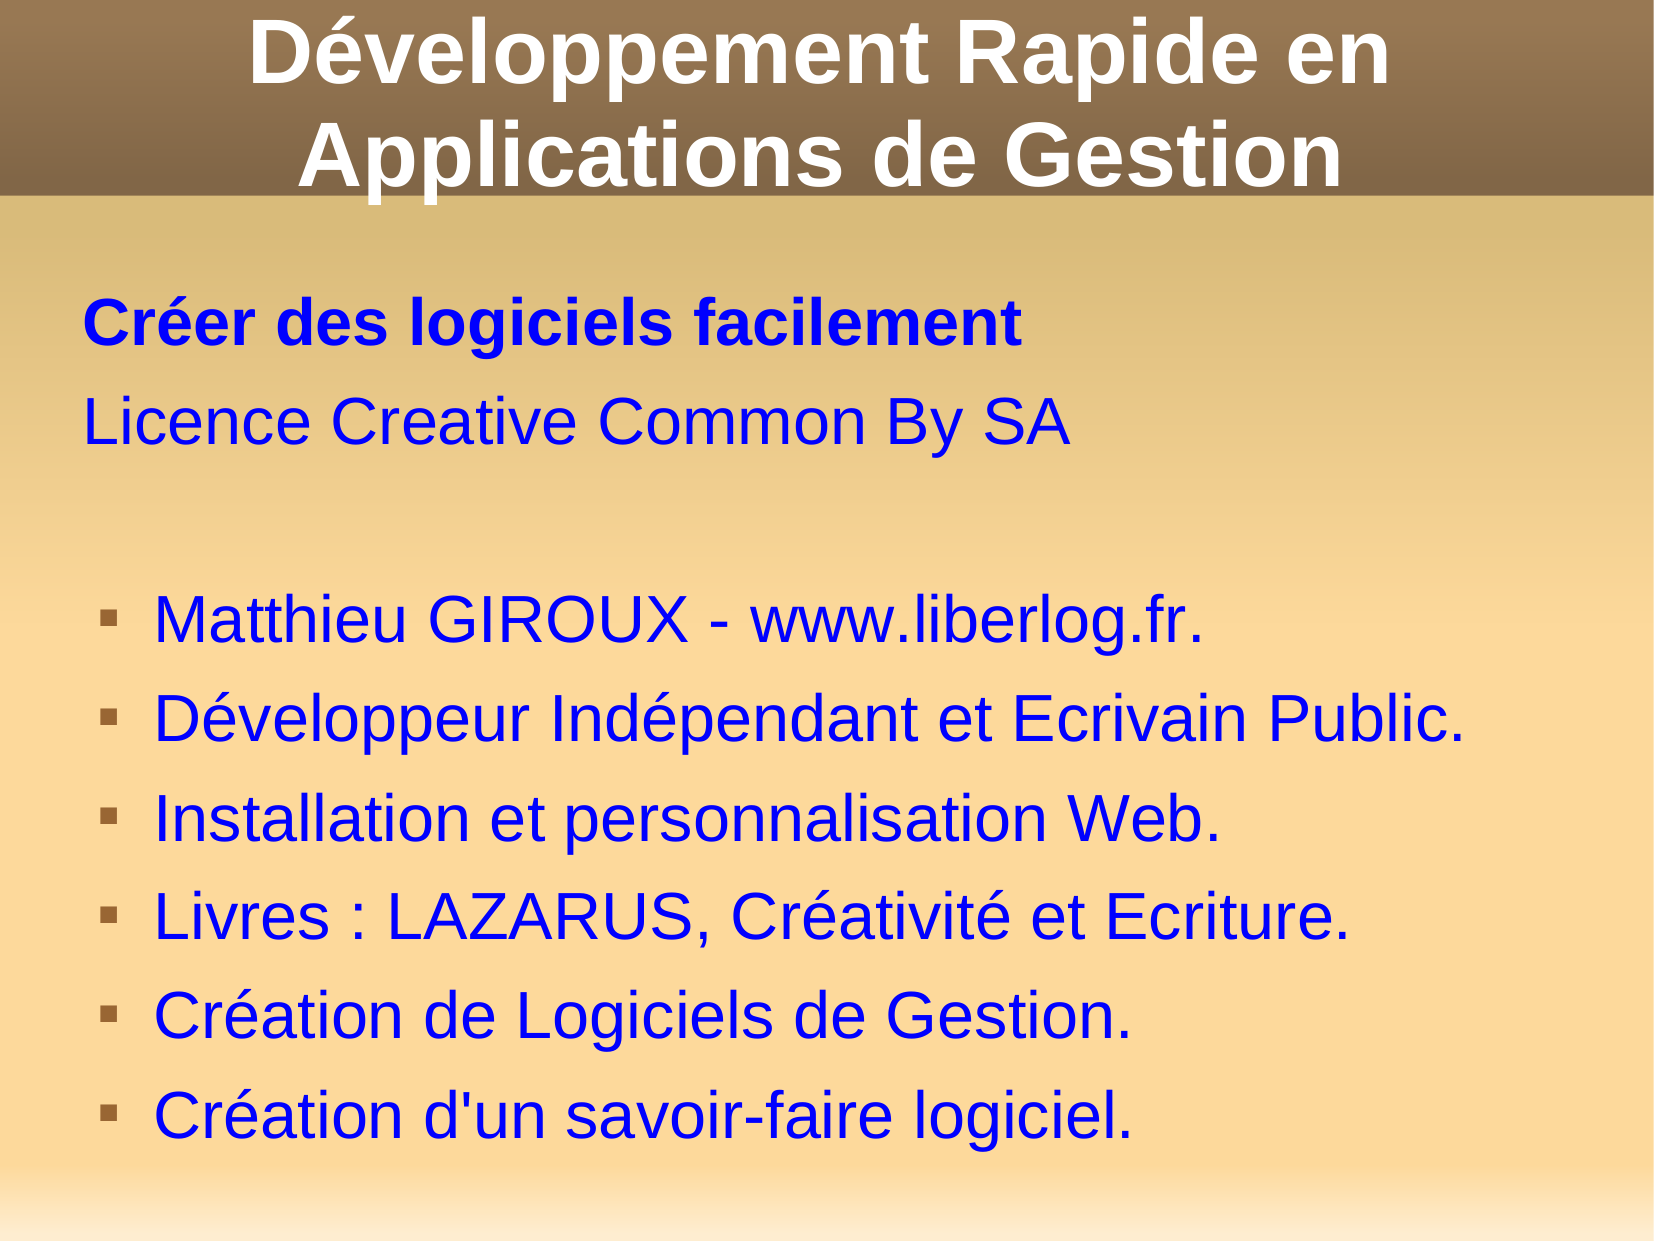

# Développement Rapide en Applications de Gestion
Créer des logiciels facilement
Licence Creative Common By SA
Matthieu GIROUX - www.liberlog.fr.
Développeur Indépendant et Ecrivain Public.
Installation et personnalisation Web.
Livres : LAZARUS, Créativité et Ecriture.
Création de Logiciels de Gestion.
Création d'un savoir-faire logiciel.